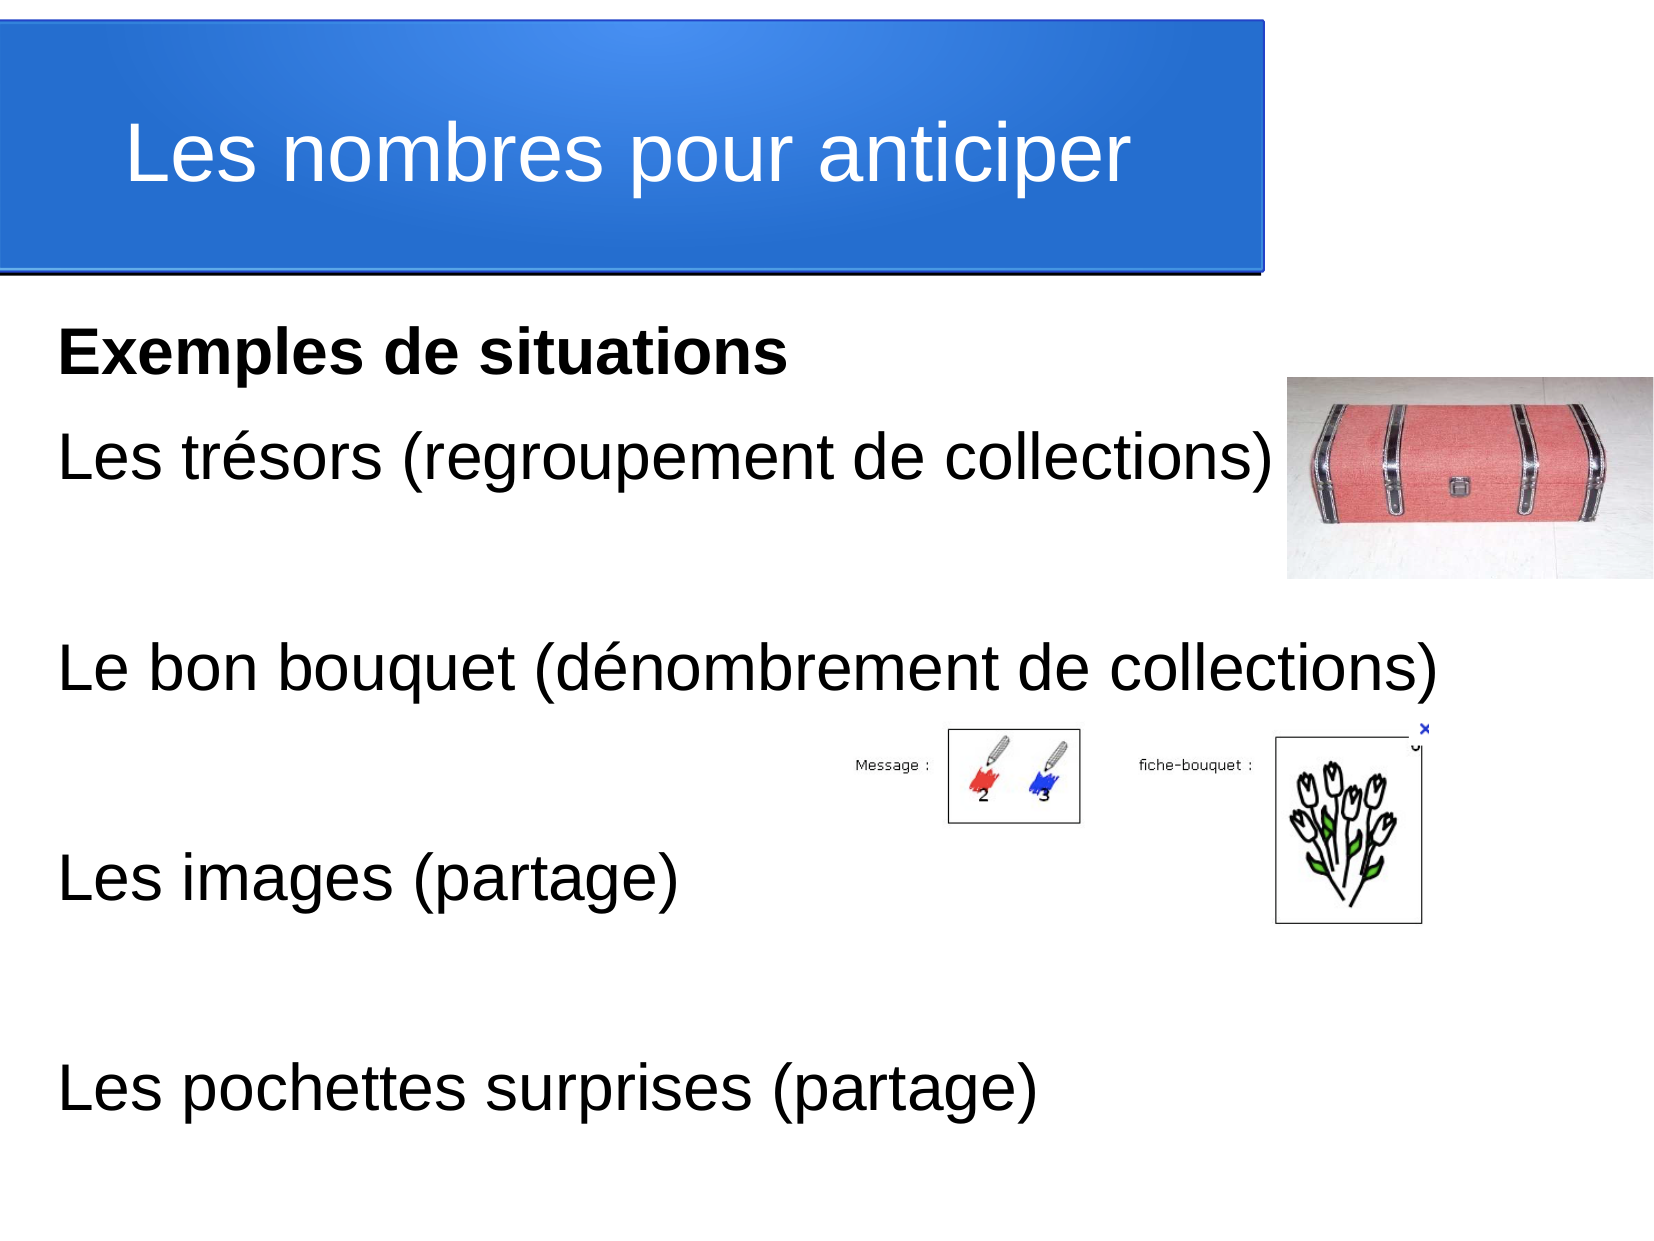

# Les nombres pour anticiper
Exemples de situations
Les trésors (regroupement de collections)
Le bon bouquet (dénombrement de collections)
Les images (partage)
Les pochettes surprises (partage)